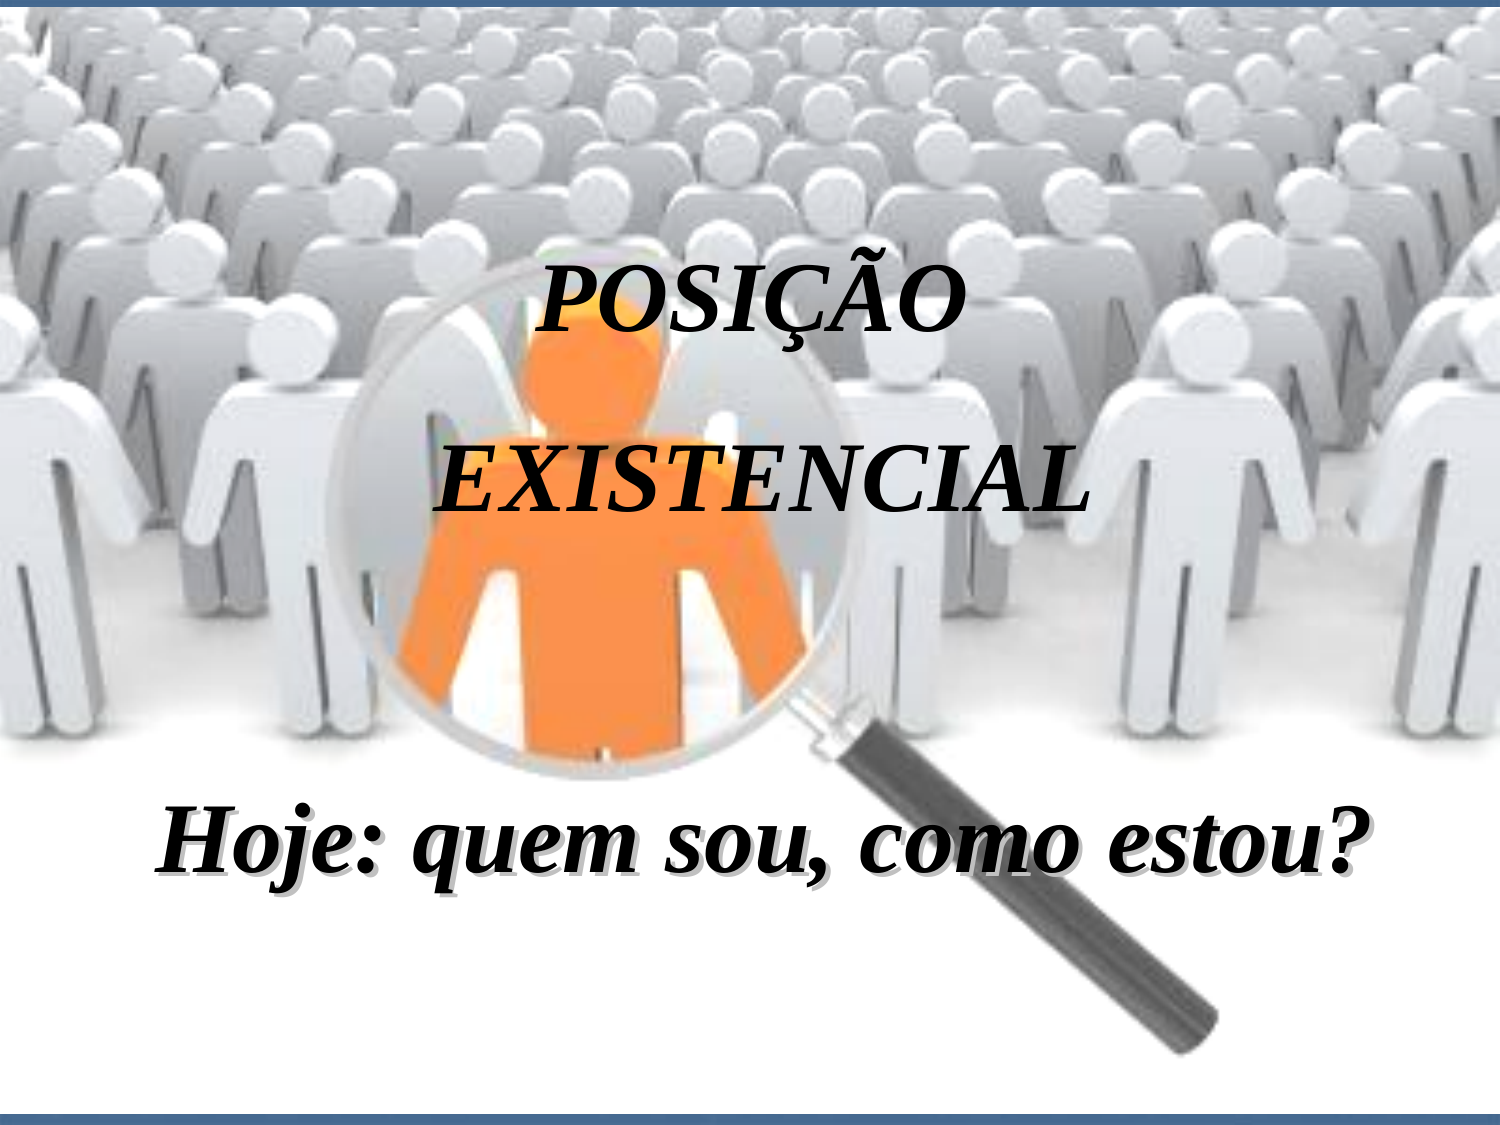

POSIÇÃO
EXISTENCIAL
Hoje: quem sou, como estou?